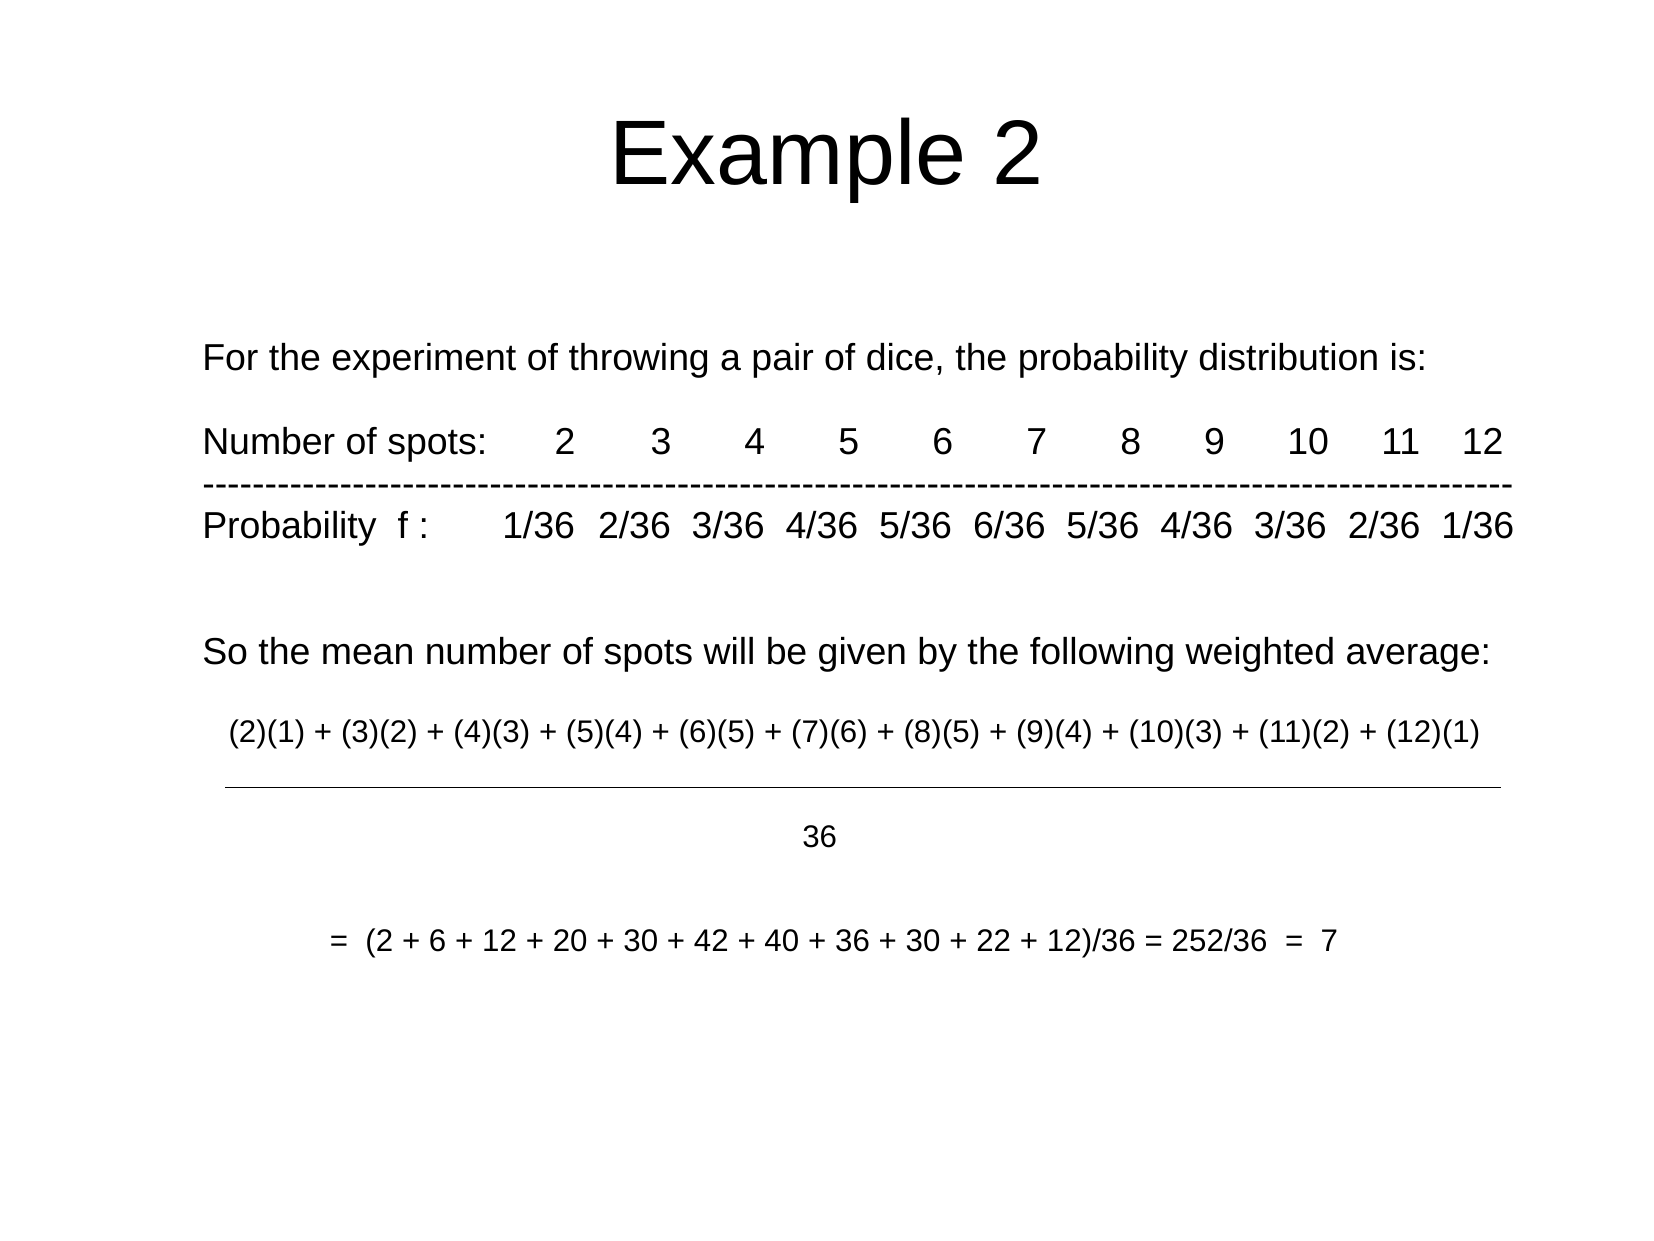

# Example 2
For the experiment of throwing a pair of dice, the probability distribution is:
Number of spots:	 2	 3 4 5 6 7 8 9 10 11 12
---------------------------------------------------------------------------------------------------------
Probability f :	1/36	 2/36 3/36 4/36 5/36 6/36 5/36 4/36 3/36 2/36 1/36
So the mean number of spots will be given by the following weighted average:
 (2)(1) + (3)(2) + (4)(3) + (5)(4) + (6)(5) + (7)(6) + (8)(5) + (9)(4) + (10)(3) + (11)(2) + (12)(1)
								36
	 = (2 + 6 + 12 + 20 + 30 + 42 + 40 + 36 + 30 + 22 + 12)/36 = 252/36 = 7